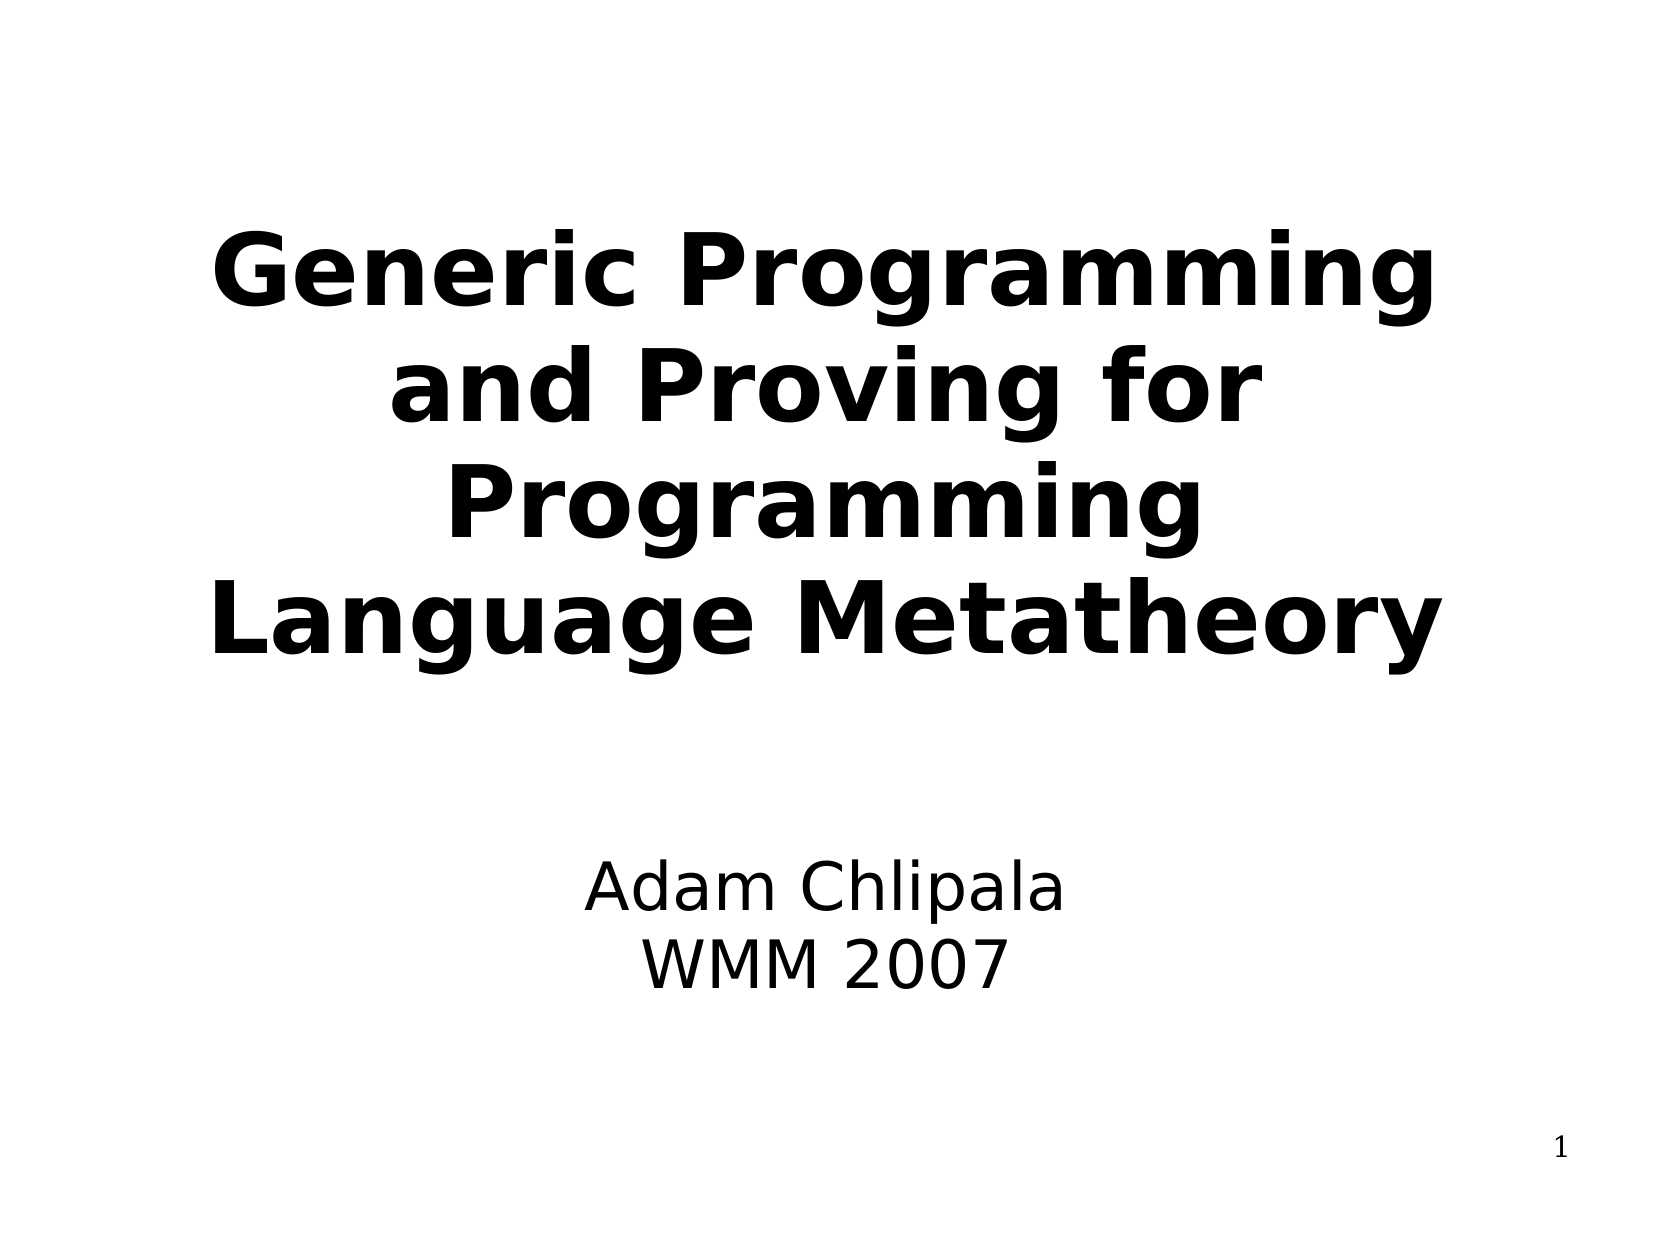

Generic Programming and Proving for Programming Language Metatheory
Adam Chlipala
WMM 2007
1